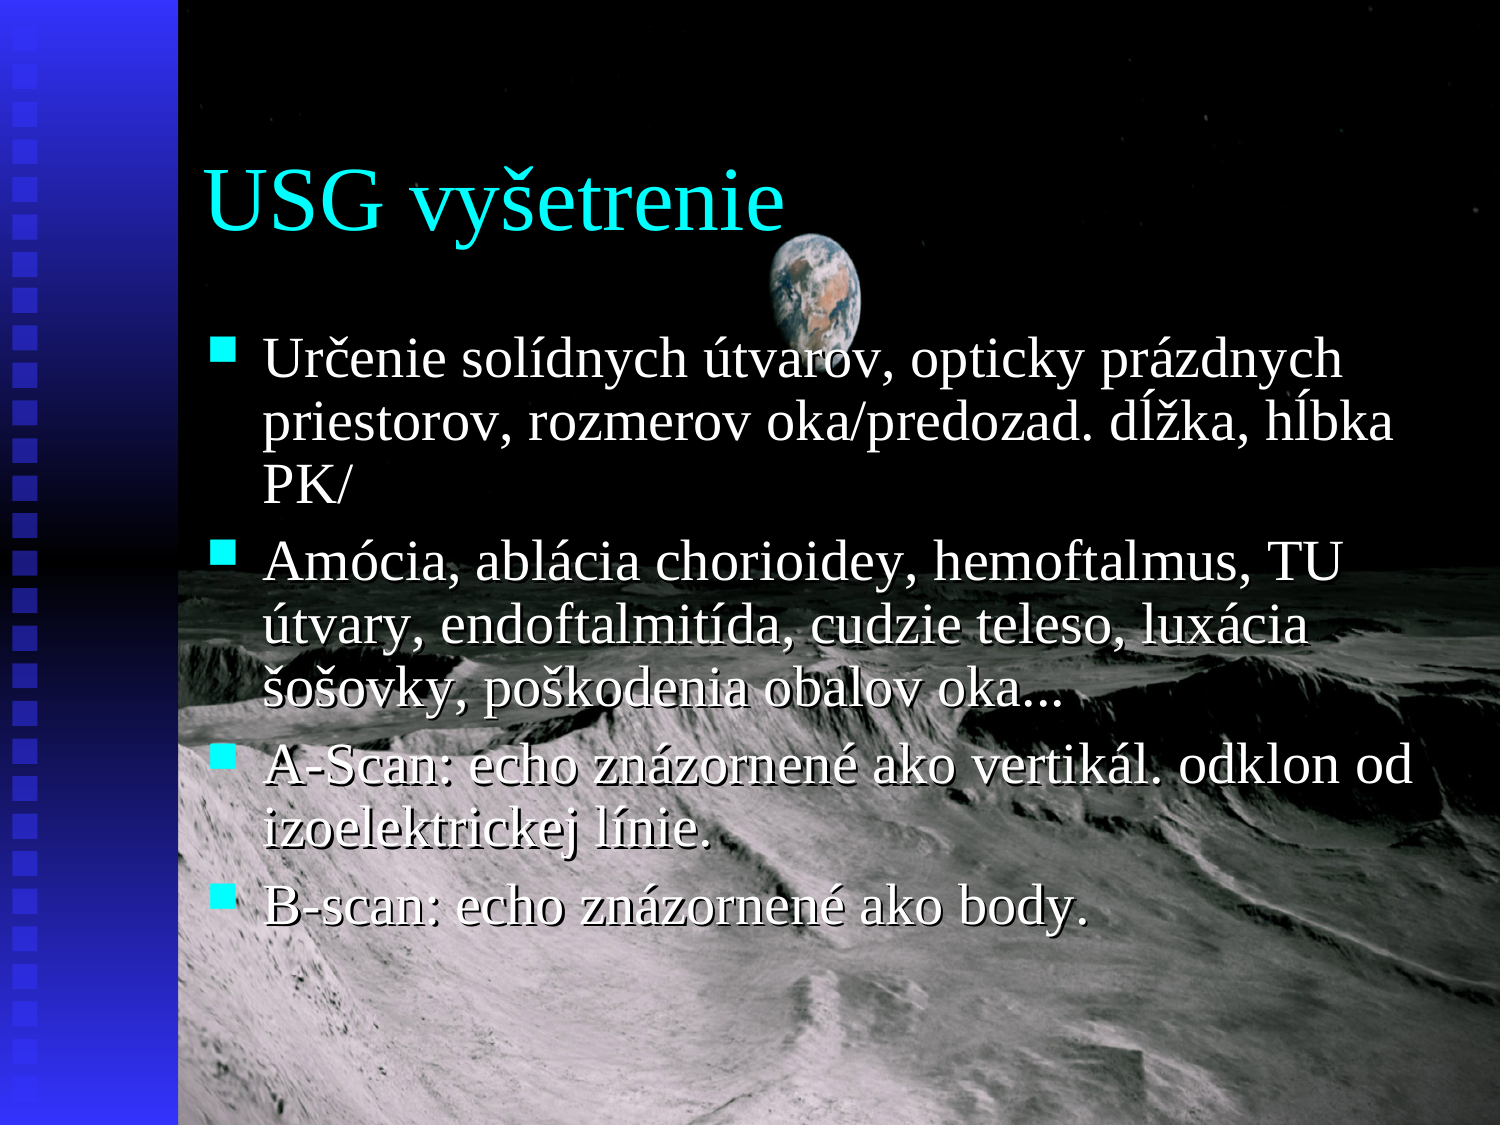

# USG vyšetrenie
Určenie solídnych útvarov, opticky prázdnych priestorov, rozmerov oka/predozad. dĺžka, hĺbka PK/
Amócia, ablácia chorioidey, hemoftalmus, TU útvary, endoftalmitída, cudzie teleso, luxácia šošovky, poškodenia obalov oka...
A-Scan: echo znázornené ako vertikál. odklon od izoelektrickej línie.
B-scan: echo znázornené ako body.